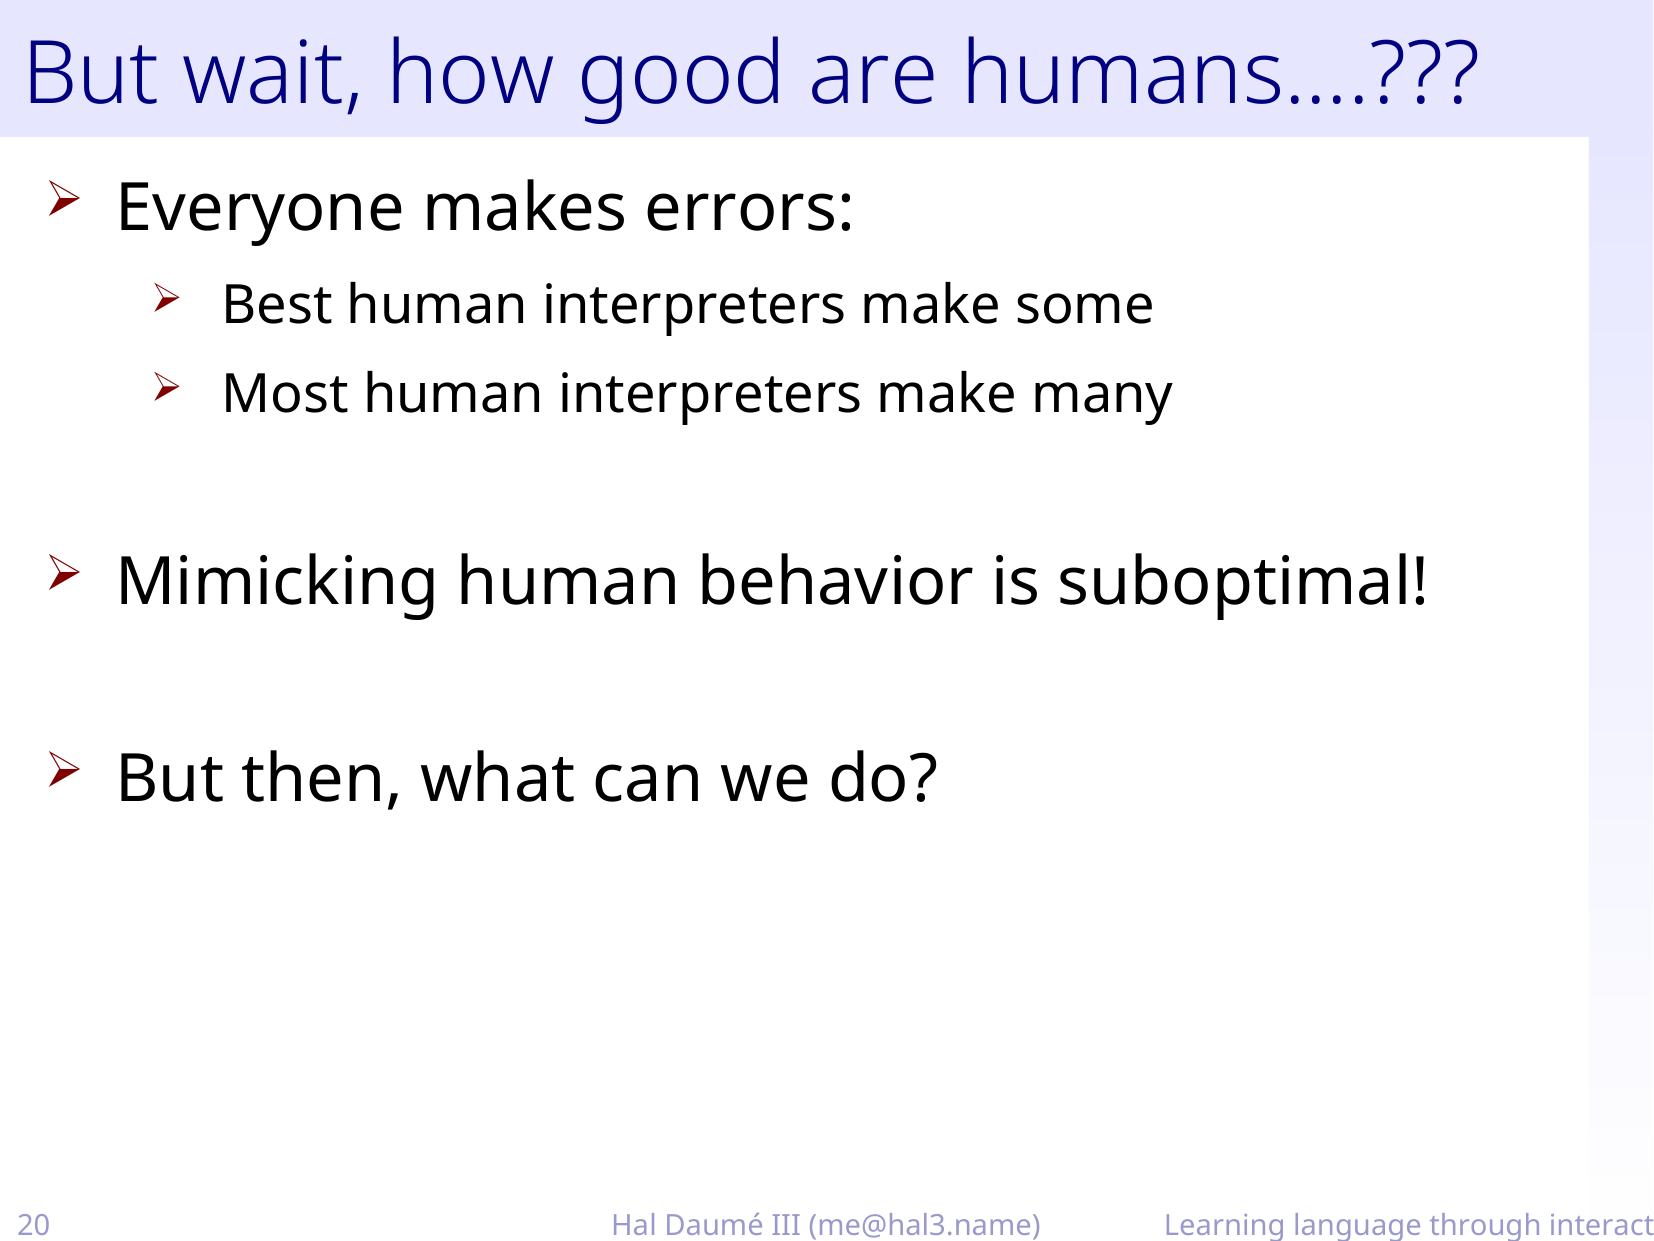

# But wait, how good are humans....???
Everyone makes errors:
Best human interpreters make some
Most human interpreters make many
Mimicking human behavior is suboptimal!
But then, what can we do?